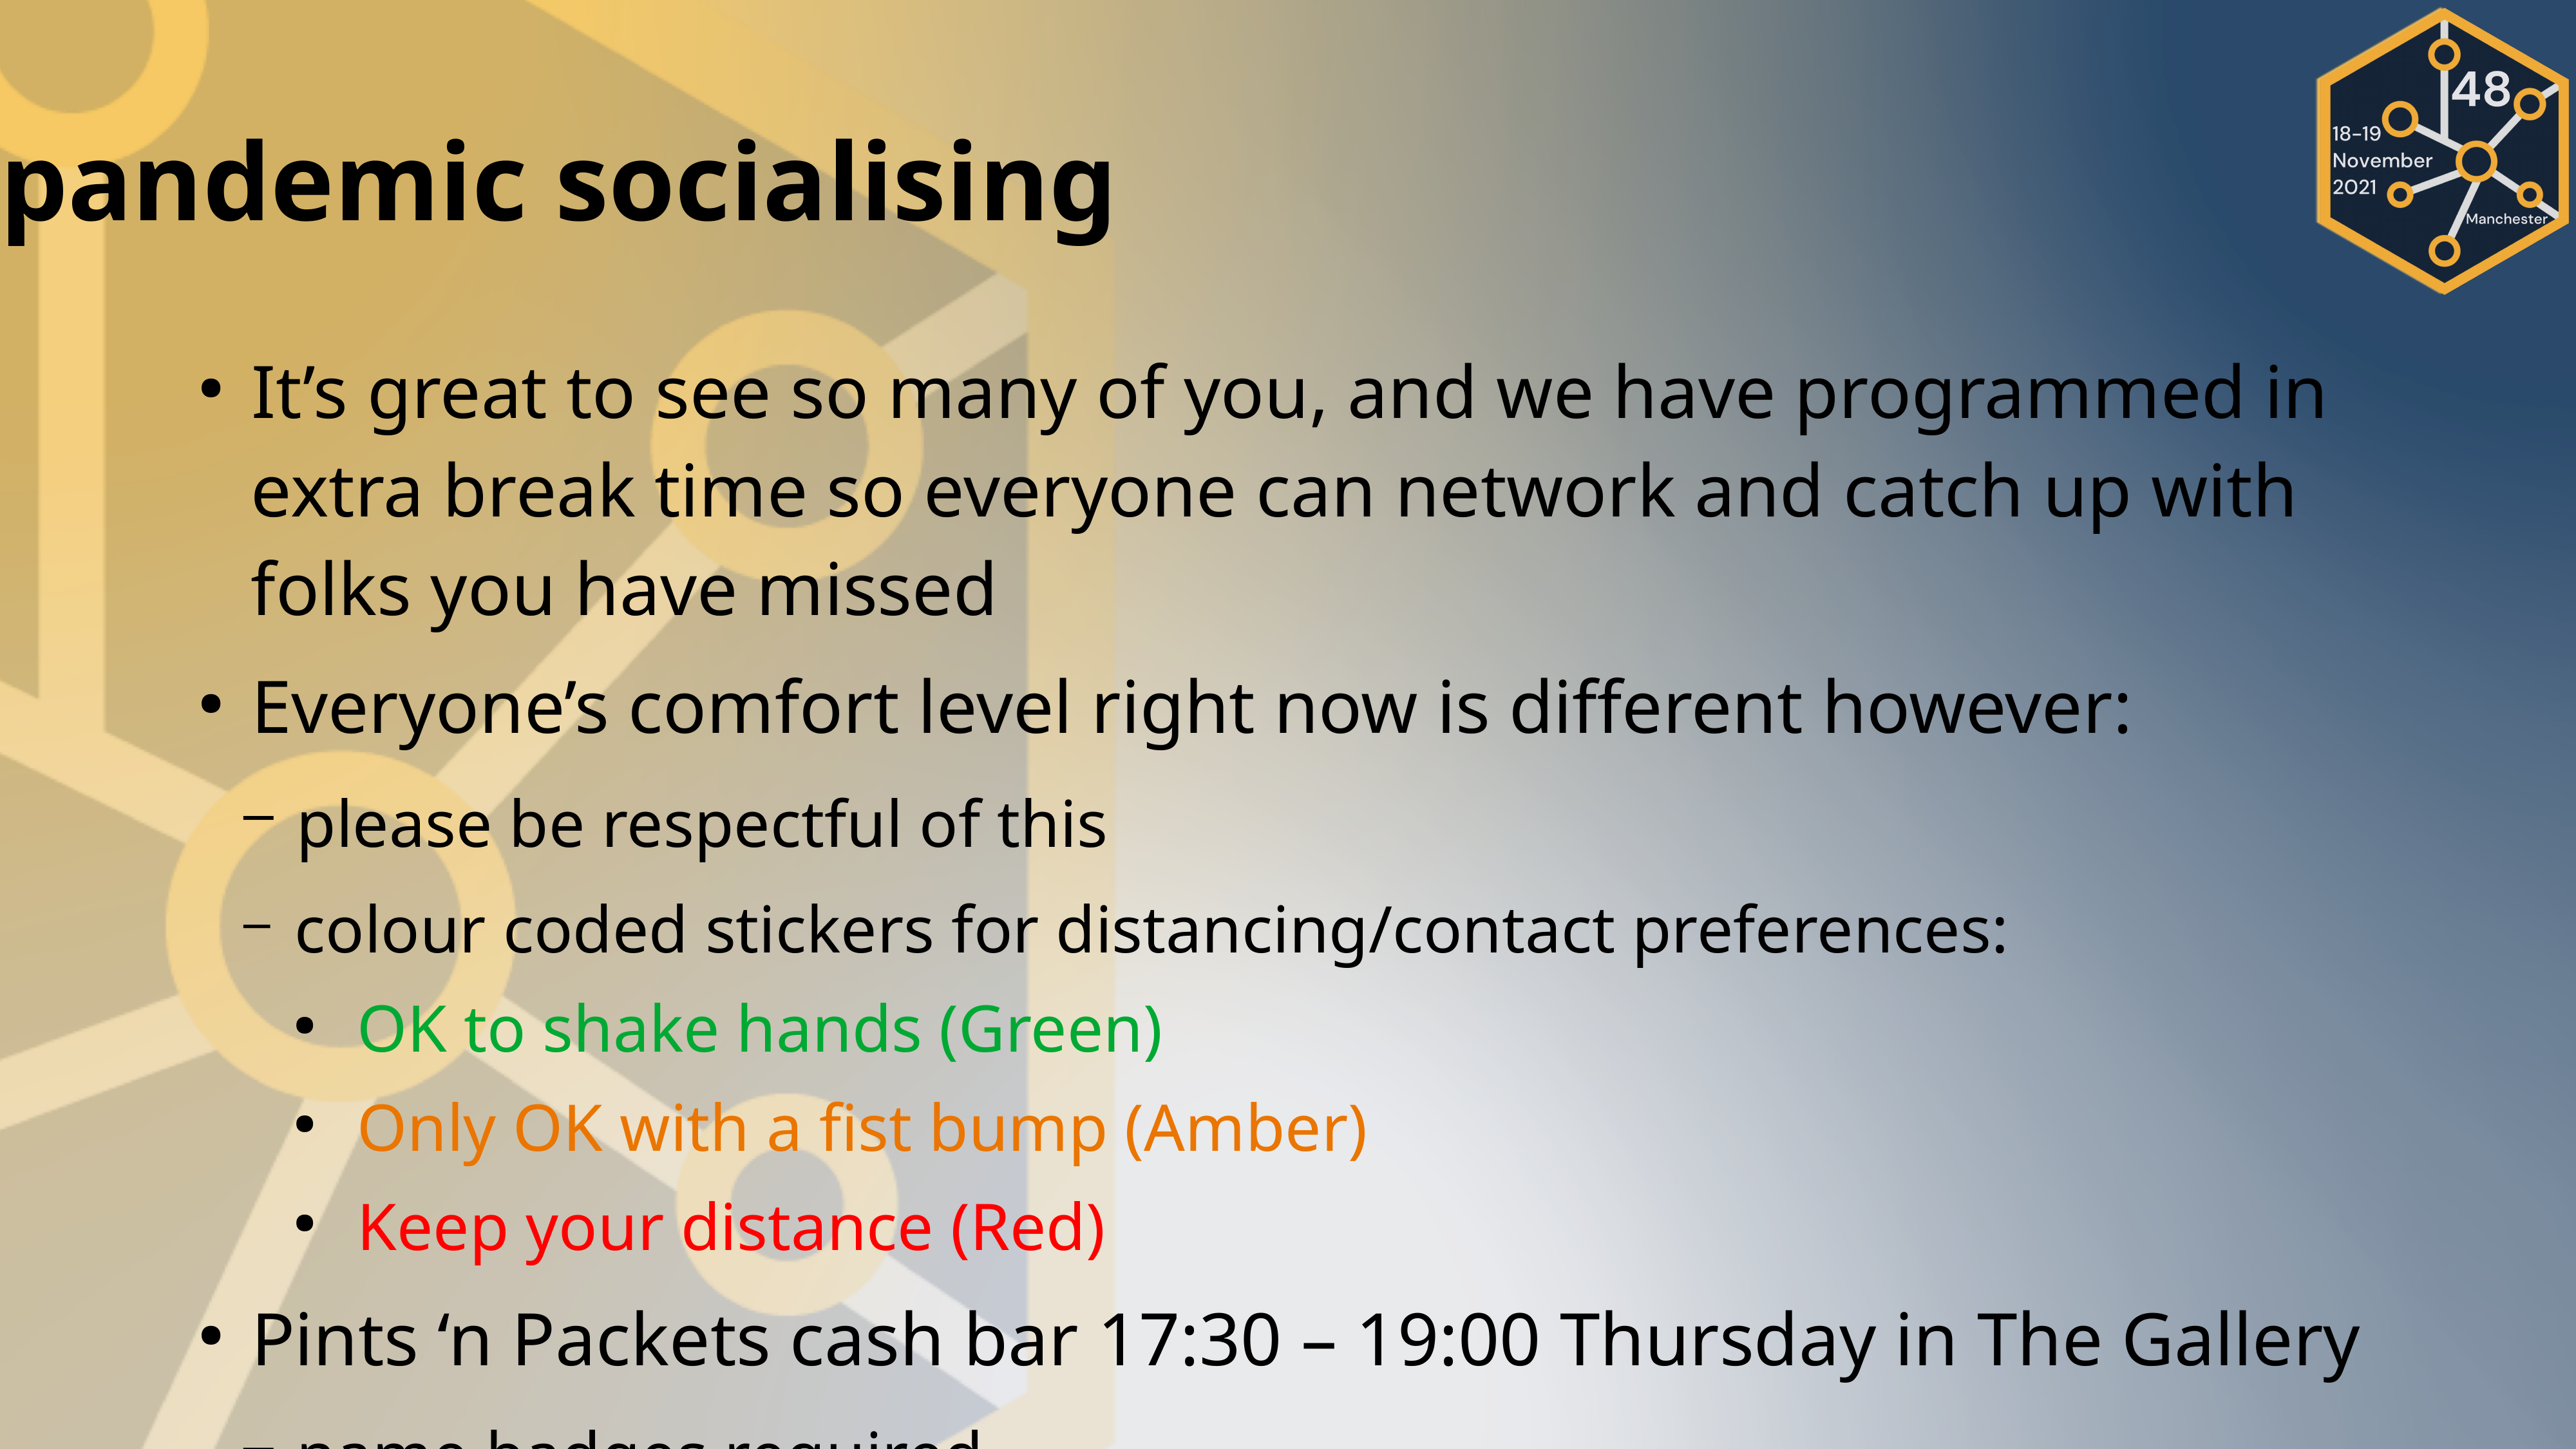

# pandemic socialising
 It’s great to see so many of you, and we have programmed in
 extra break time so everyone can network and catch up with
 folks you have missed
 Everyone’s comfort level right now is different however:
 please be respectful of this
 colour coded stickers for distancing/contact preferences:
 OK to shake hands (Green)
 Only OK with a fist bump (Amber)
 Keep your distance (Red)
 Pints ‘n Packets cash bar 17:30 – 19:00 Thursday in The Gallery
 name badges required